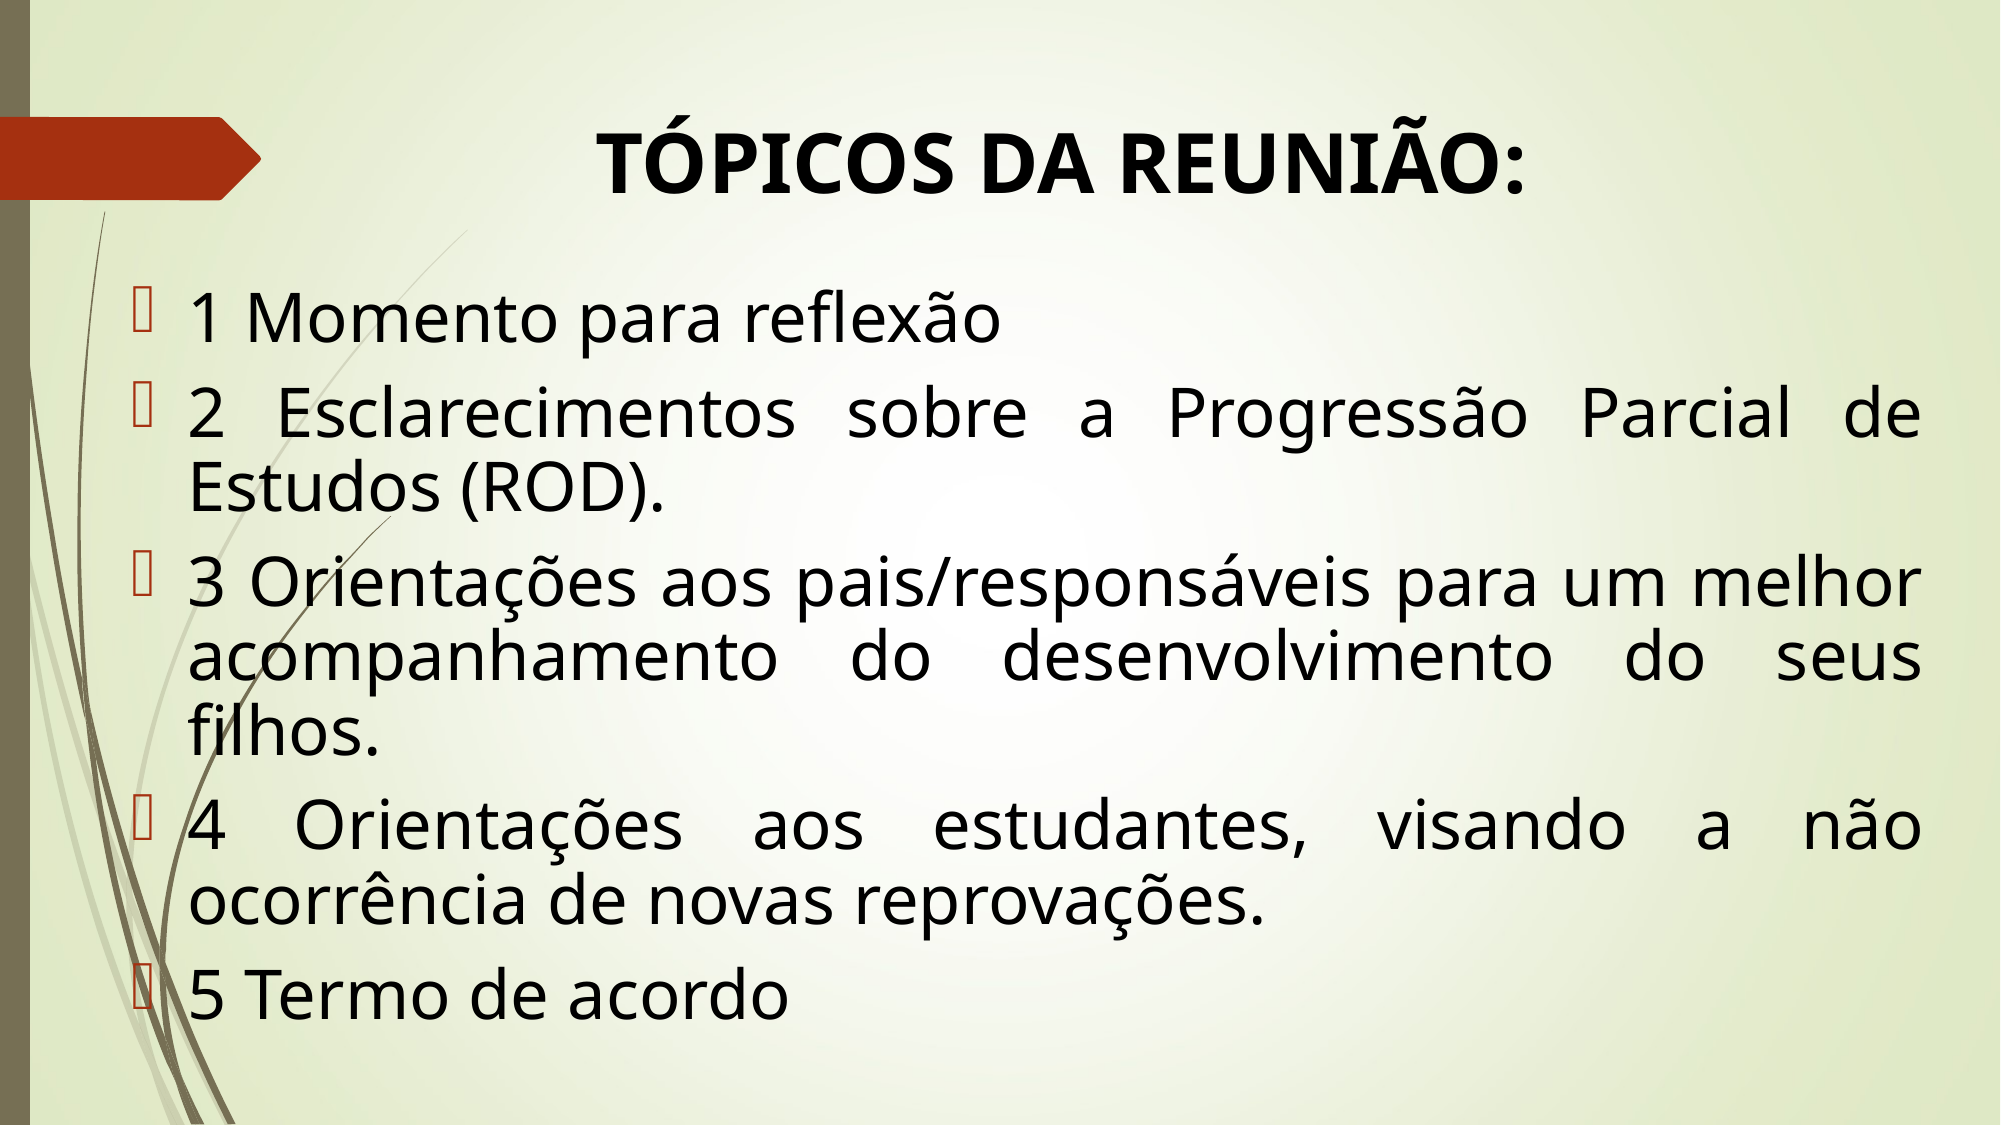

# TÓPICOS DA REUNIÃO:
1 Momento para reflexão
2 Esclarecimentos sobre a Progressão Parcial de Estudos (ROD).
3 Orientações aos pais/responsáveis para um melhor acompanhamento do desenvolvimento do seus filhos.
4 Orientações aos estudantes, visando a não ocorrência de novas reprovações.
5 Termo de acordo